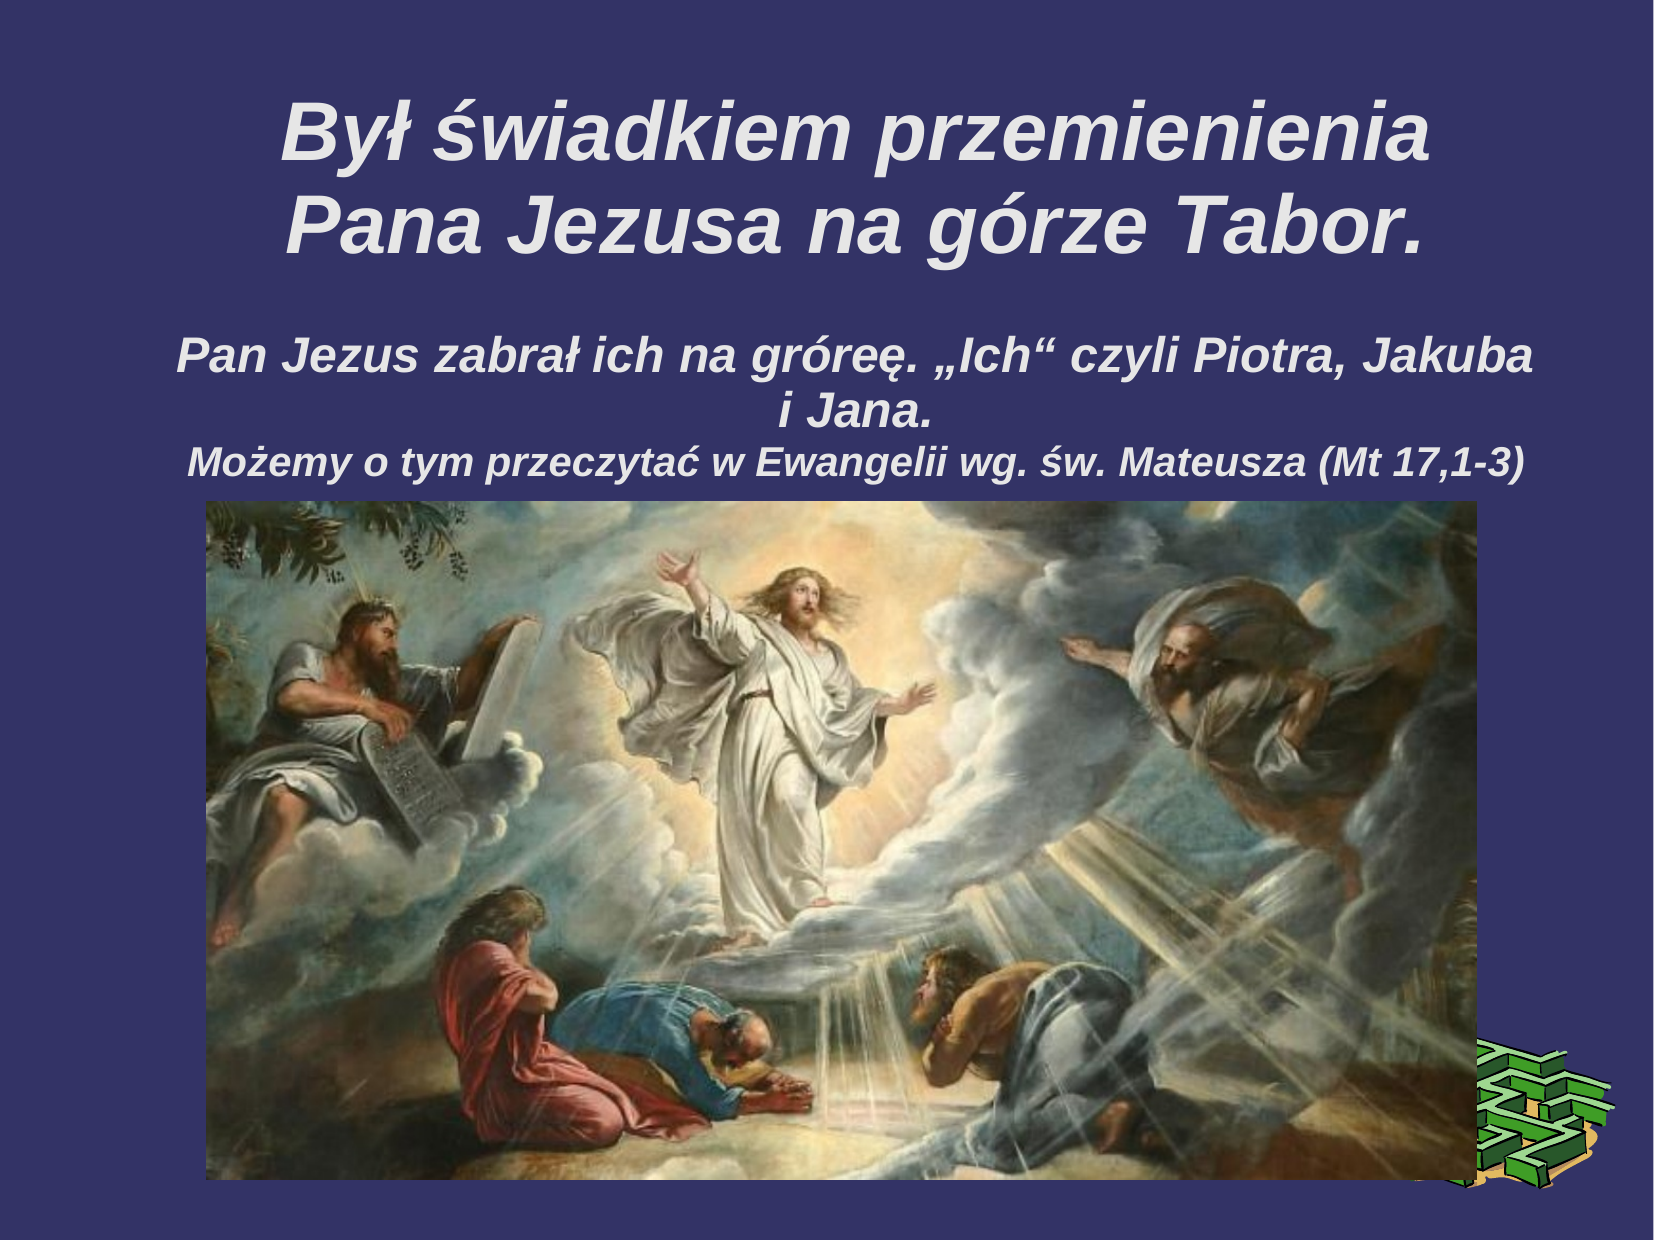

# Był świadkiem przemienienia Pana Jezusa na górze Tabor. Pan Jezus zabrał ich na gróreę. „Ich“ czyli Piotra, Jakuba i Jana. Możemy o tym przeczytać w Ewangelii wg. św. Mateusza (Mt 17,1-3)